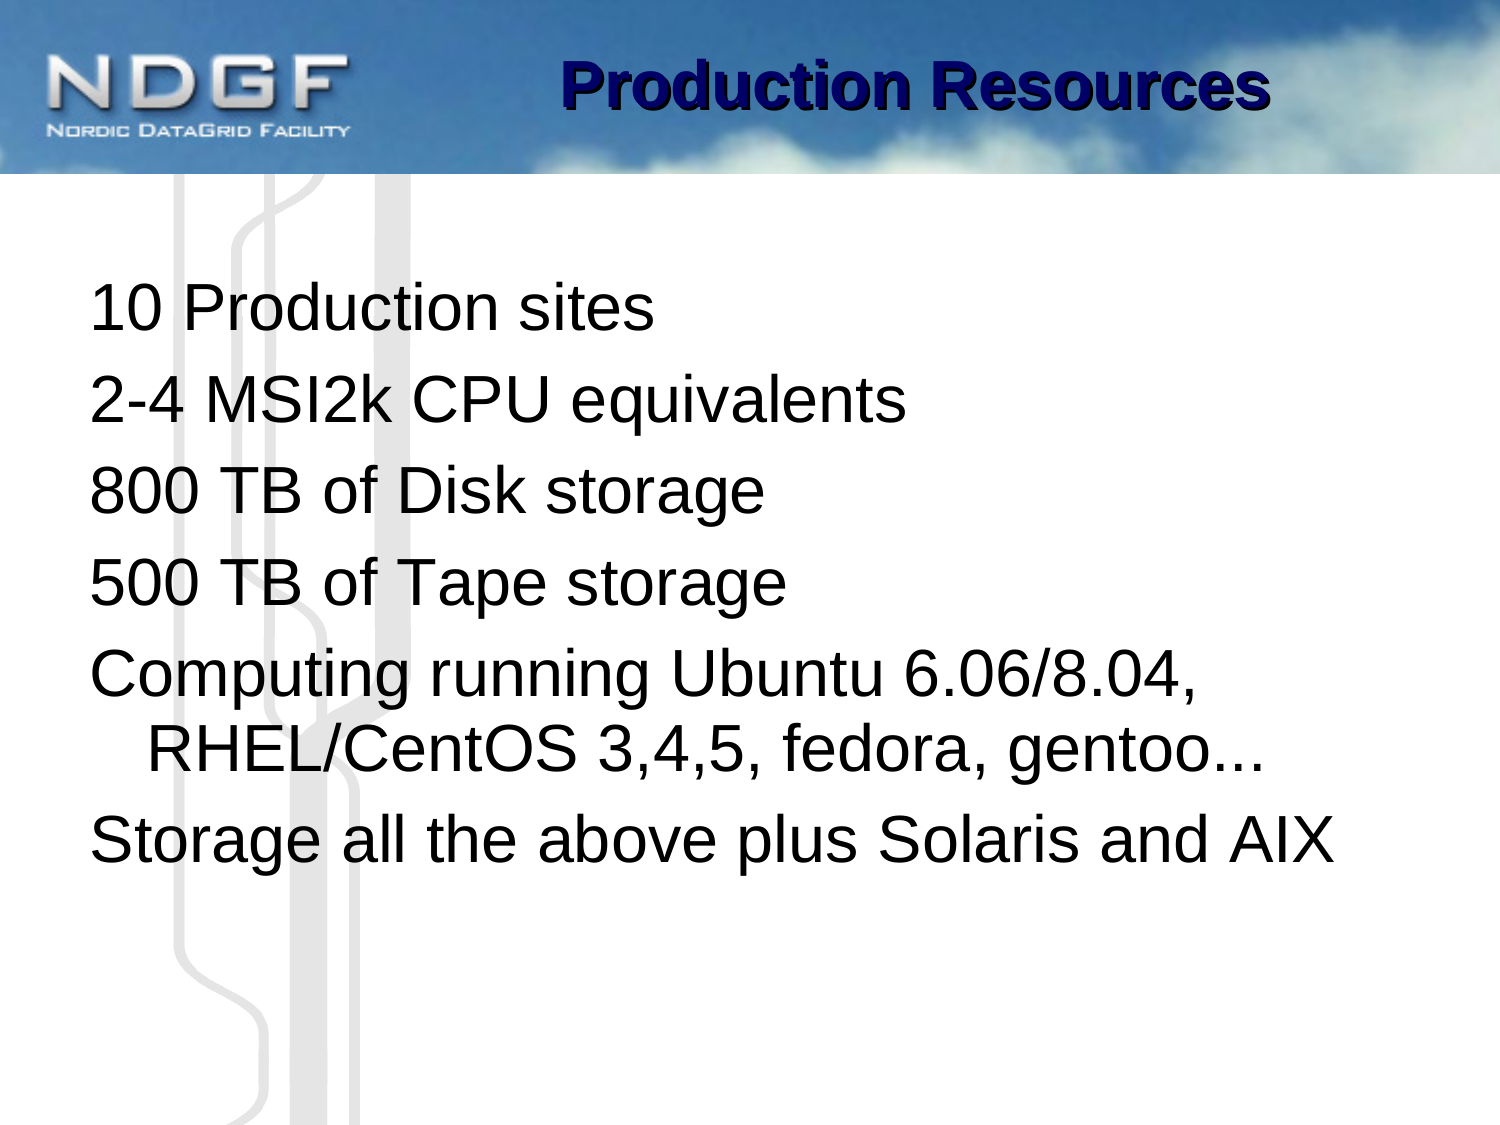

# Production Resources
10 Production sites
2-4 MSI2k CPU equivalents
800 TB of Disk storage
500 TB of Tape storage
Computing running Ubuntu 6.06/8.04, RHEL/CentOS 3,4,5, fedora, gentoo...
Storage all the above plus Solaris and AIX